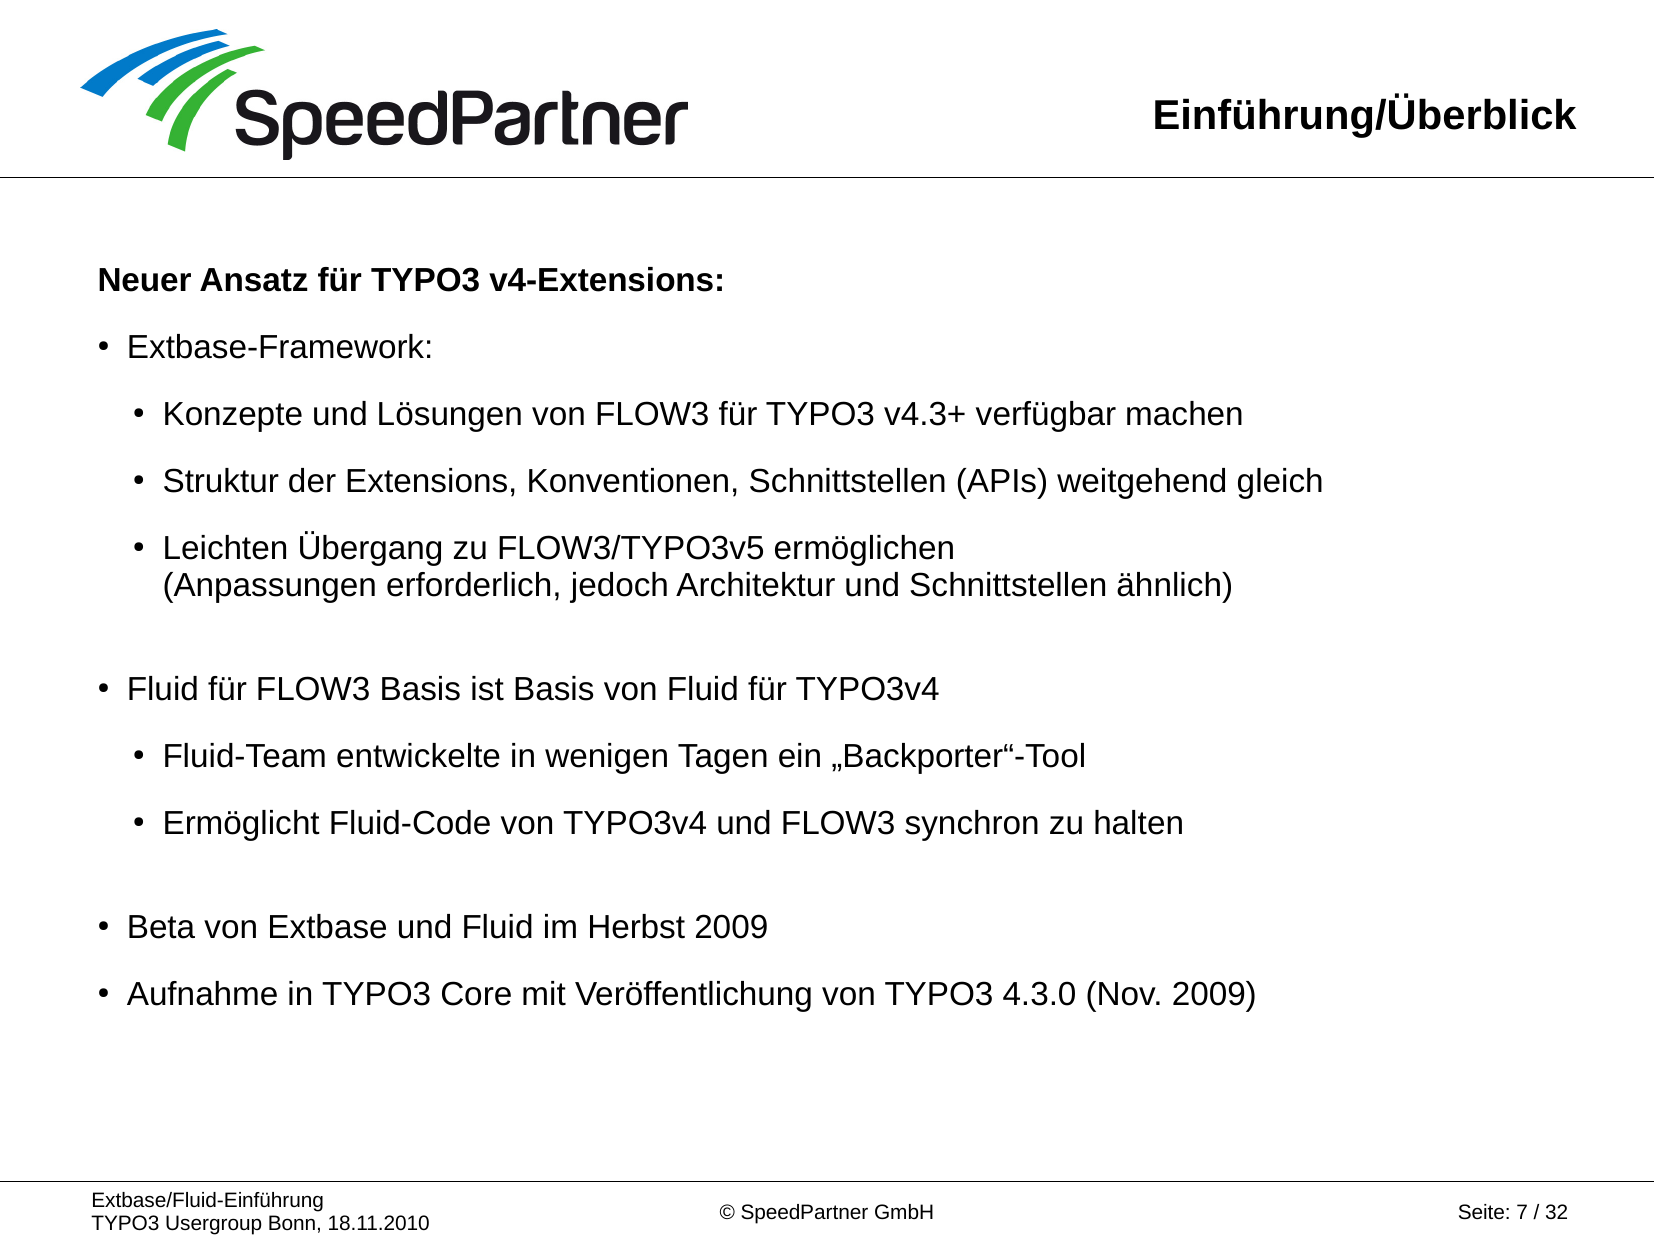

# Einführung/Überblick
Neuer Ansatz für TYPO3 v4-Extensions:
Extbase-Framework:
Konzepte und Lösungen von FLOW3 für TYPO3 v4.3+ verfügbar machen
Struktur der Extensions, Konventionen, Schnittstellen (APIs) weitgehend gleich
Leichten Übergang zu FLOW3/TYPO3v5 ermöglichen
(Anpassungen erforderlich, jedoch Architektur und Schnittstellen ähnlich)
Fluid für FLOW3 Basis ist Basis von Fluid für TYPO3v4
Fluid-Team entwickelte in wenigen Tagen ein „Backporter“-Tool
Ermöglicht Fluid-Code von TYPO3v4 und FLOW3 synchron zu halten
Beta von Extbase und Fluid im Herbst 2009
Aufnahme in TYPO3 Core mit Veröffentlichung von TYPO3 4.3.0 (Nov. 2009)